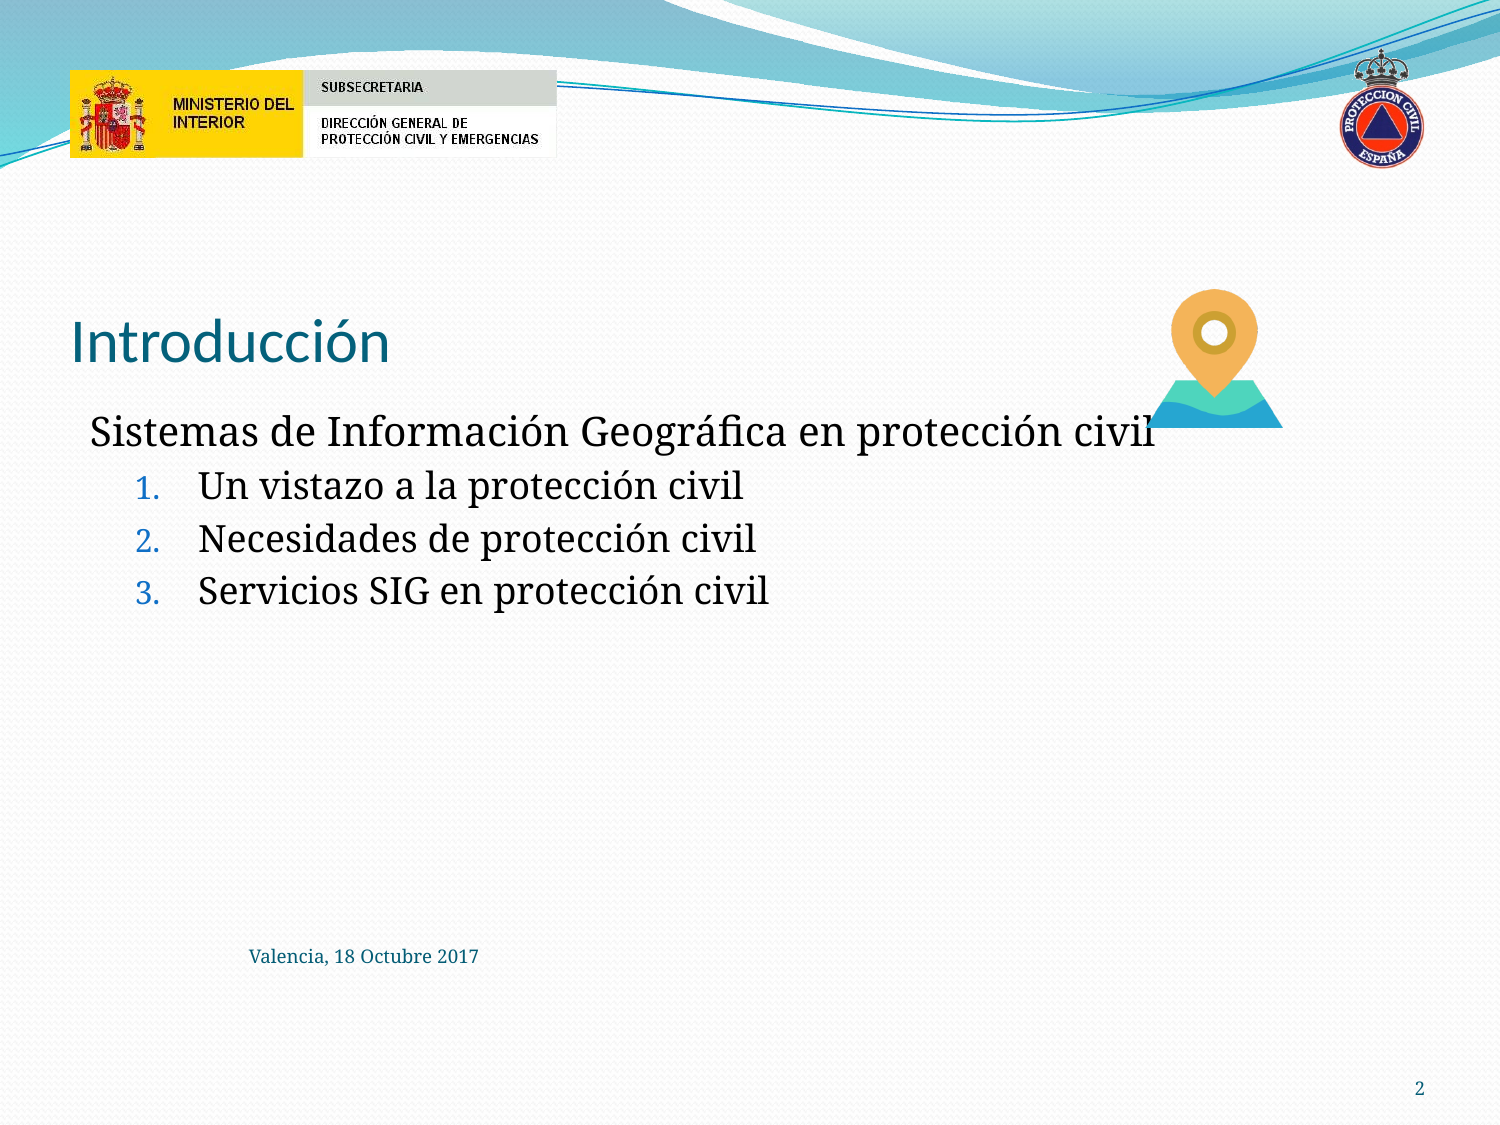

# Introducción
Sistemas de Información Geográfica en protección civil
Un vistazo a la protección civil
Necesidades de protección civil
Servicios SIG en protección civil
Valencia, 18 Octubre 2017